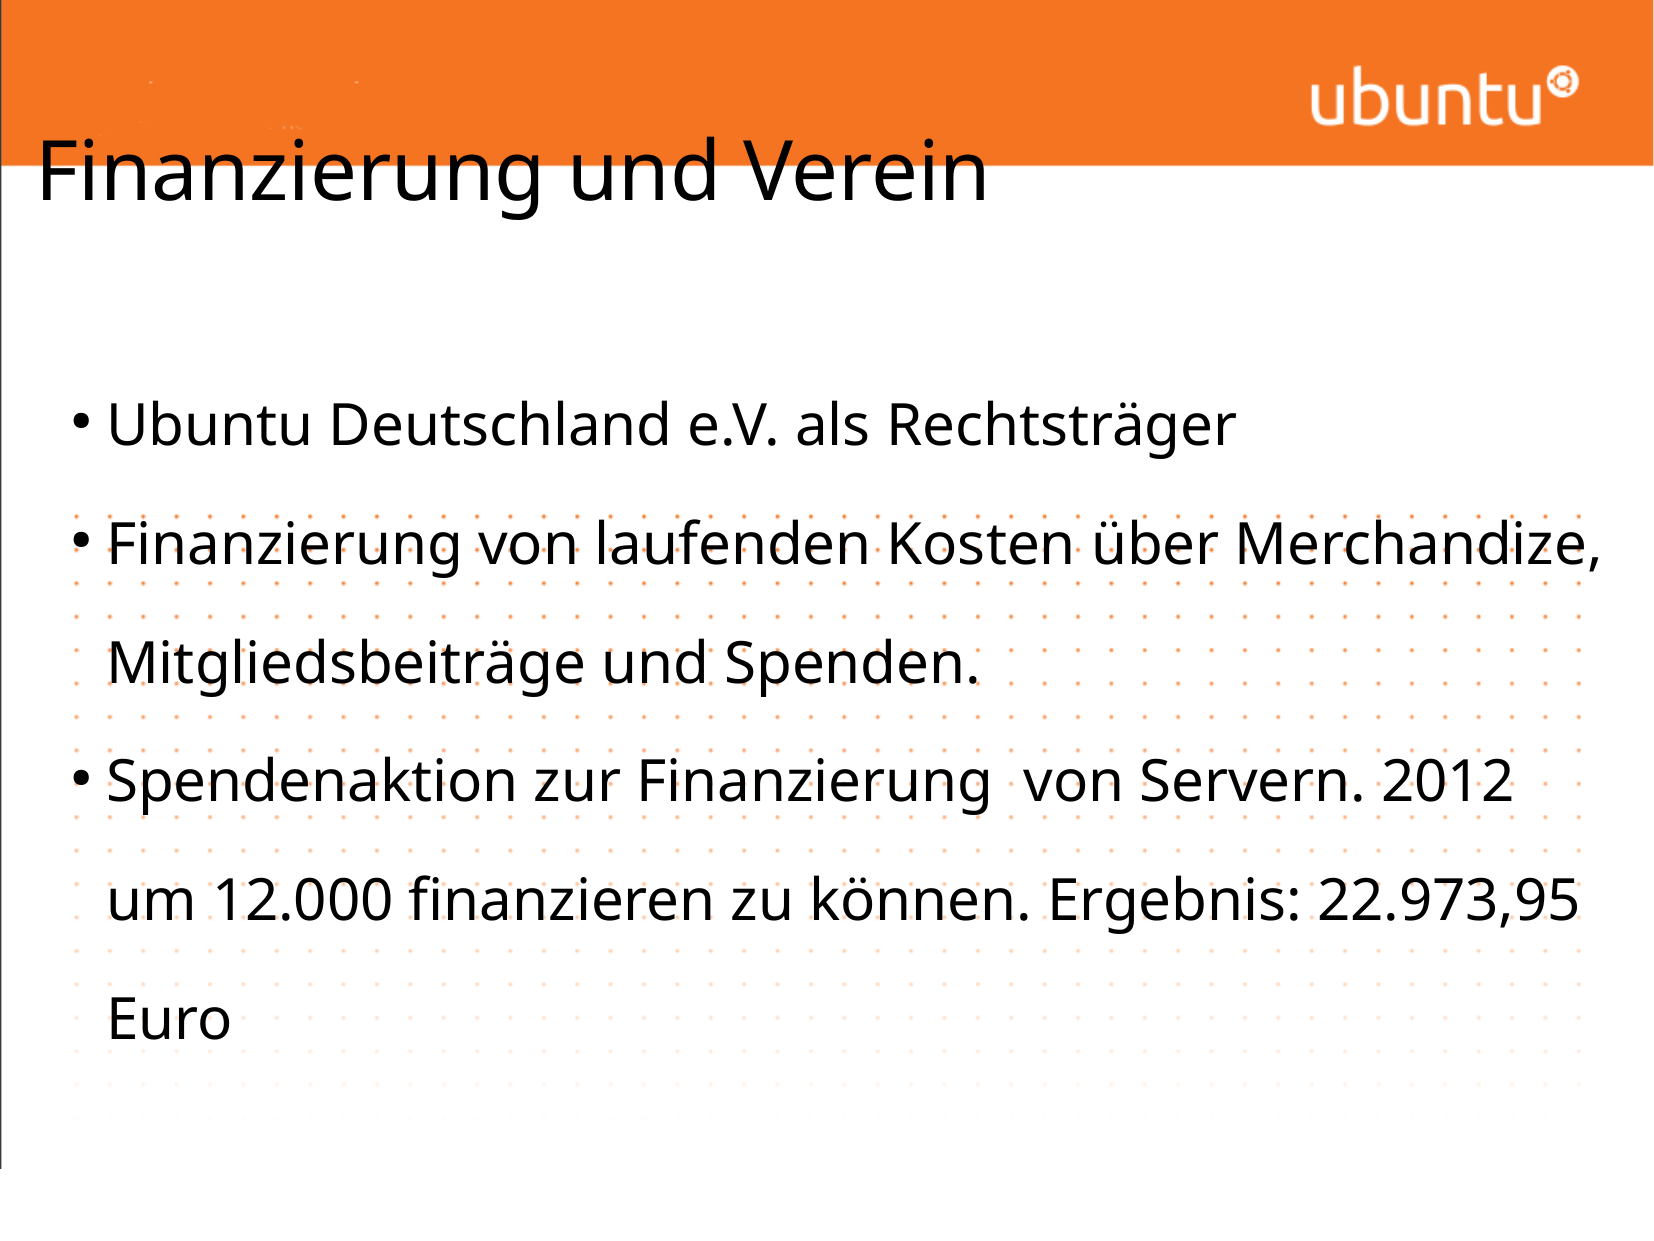

# Finanzierung und Verein
Ubuntu Deutschland e.V. als Rechtsträger
Finanzierung von laufenden Kosten über Merchandize, Mitgliedsbeiträge und Spenden.
Spendenaktion zur Finanzierung von Servern. 2012 um 12.000 finanzieren zu können. Ergebnis: 22.973,95 Euro